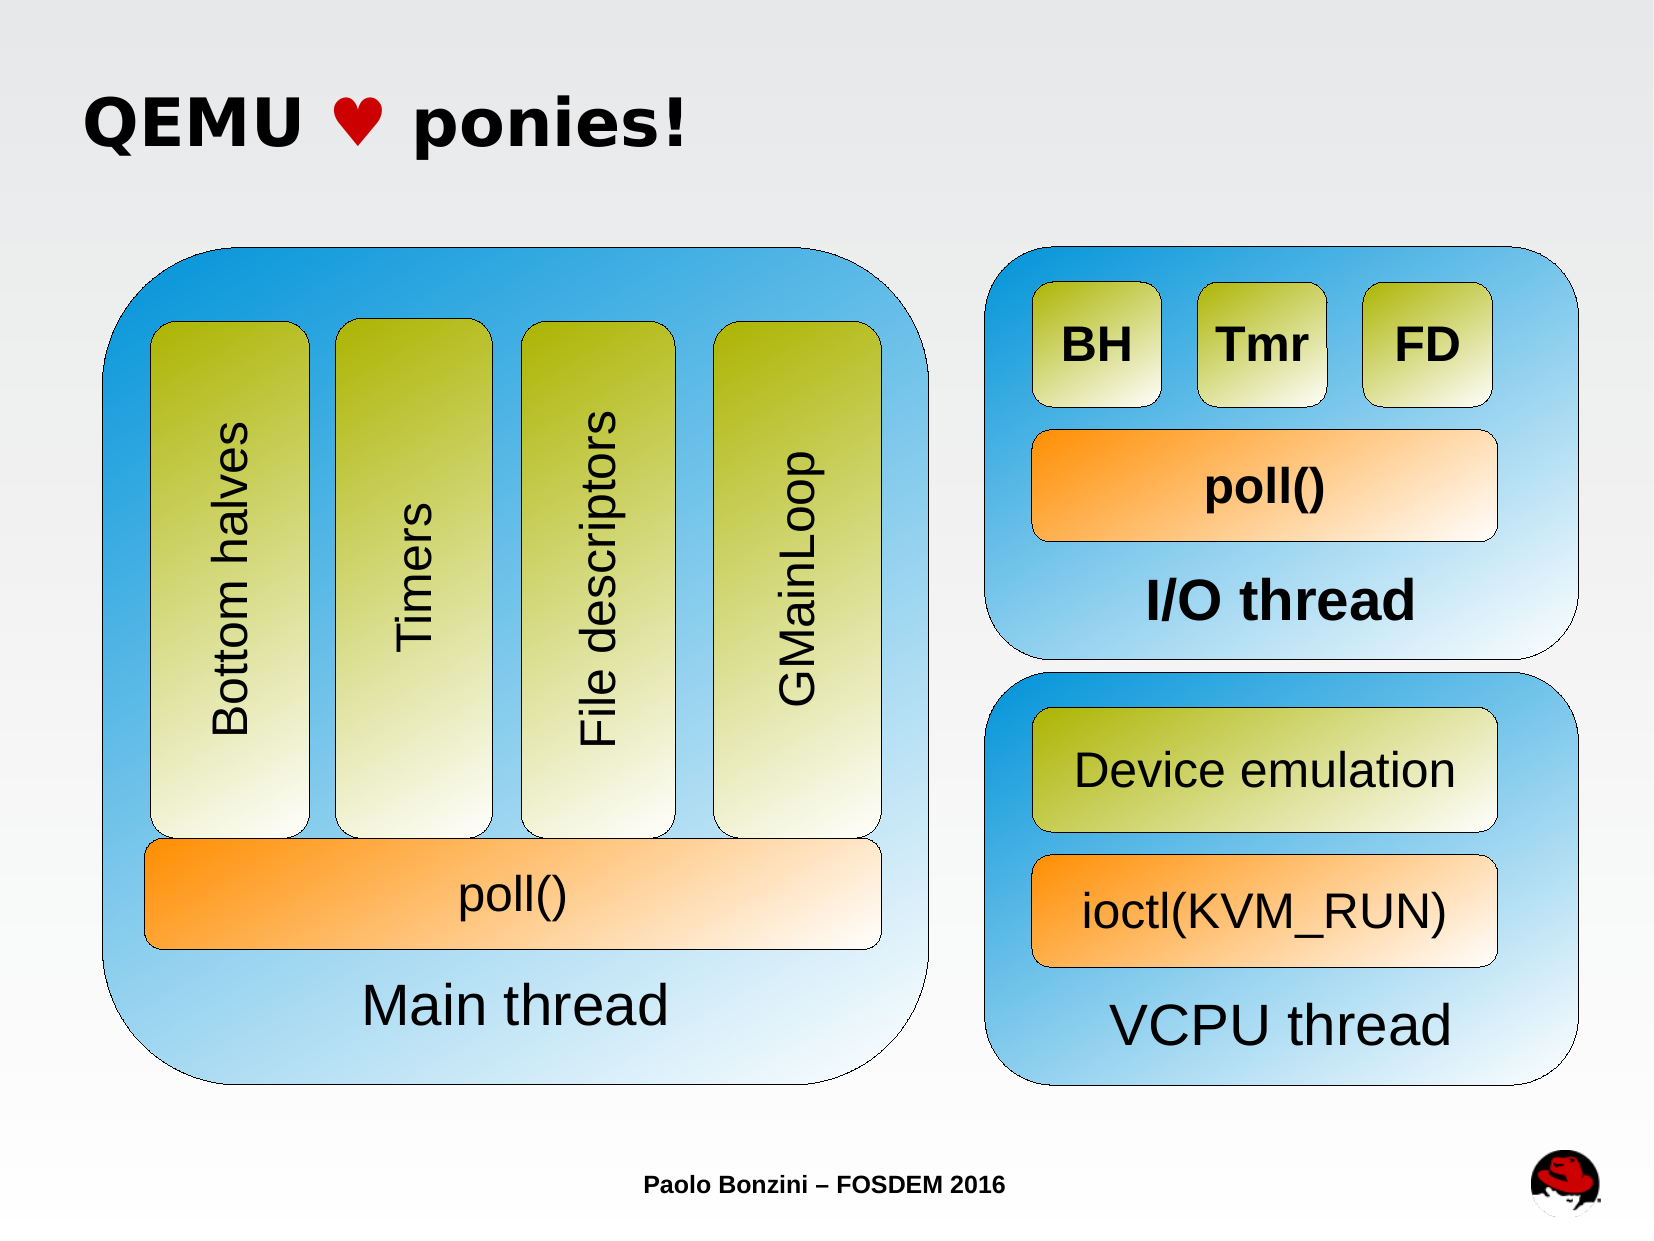

# QEMU ♥ ponies!
I/O thread
BH
Tmr
FD
poll()
Main thread
GMainLoop
Timers
Bottom halves
File descriptors
VCPU thread
Device emulation
ioctl(KVM_RUN)
poll()